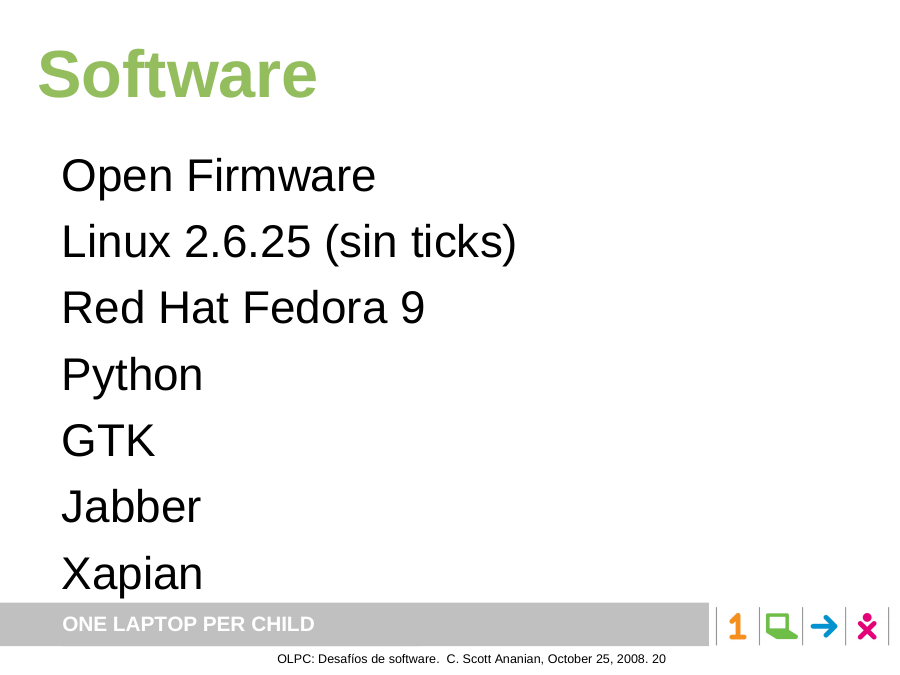

# Software
Open Firmware
Linux 2.6.25 (sin ticks)
Red Hat Fedora 9
Python
GTK
Jabber
Xapian